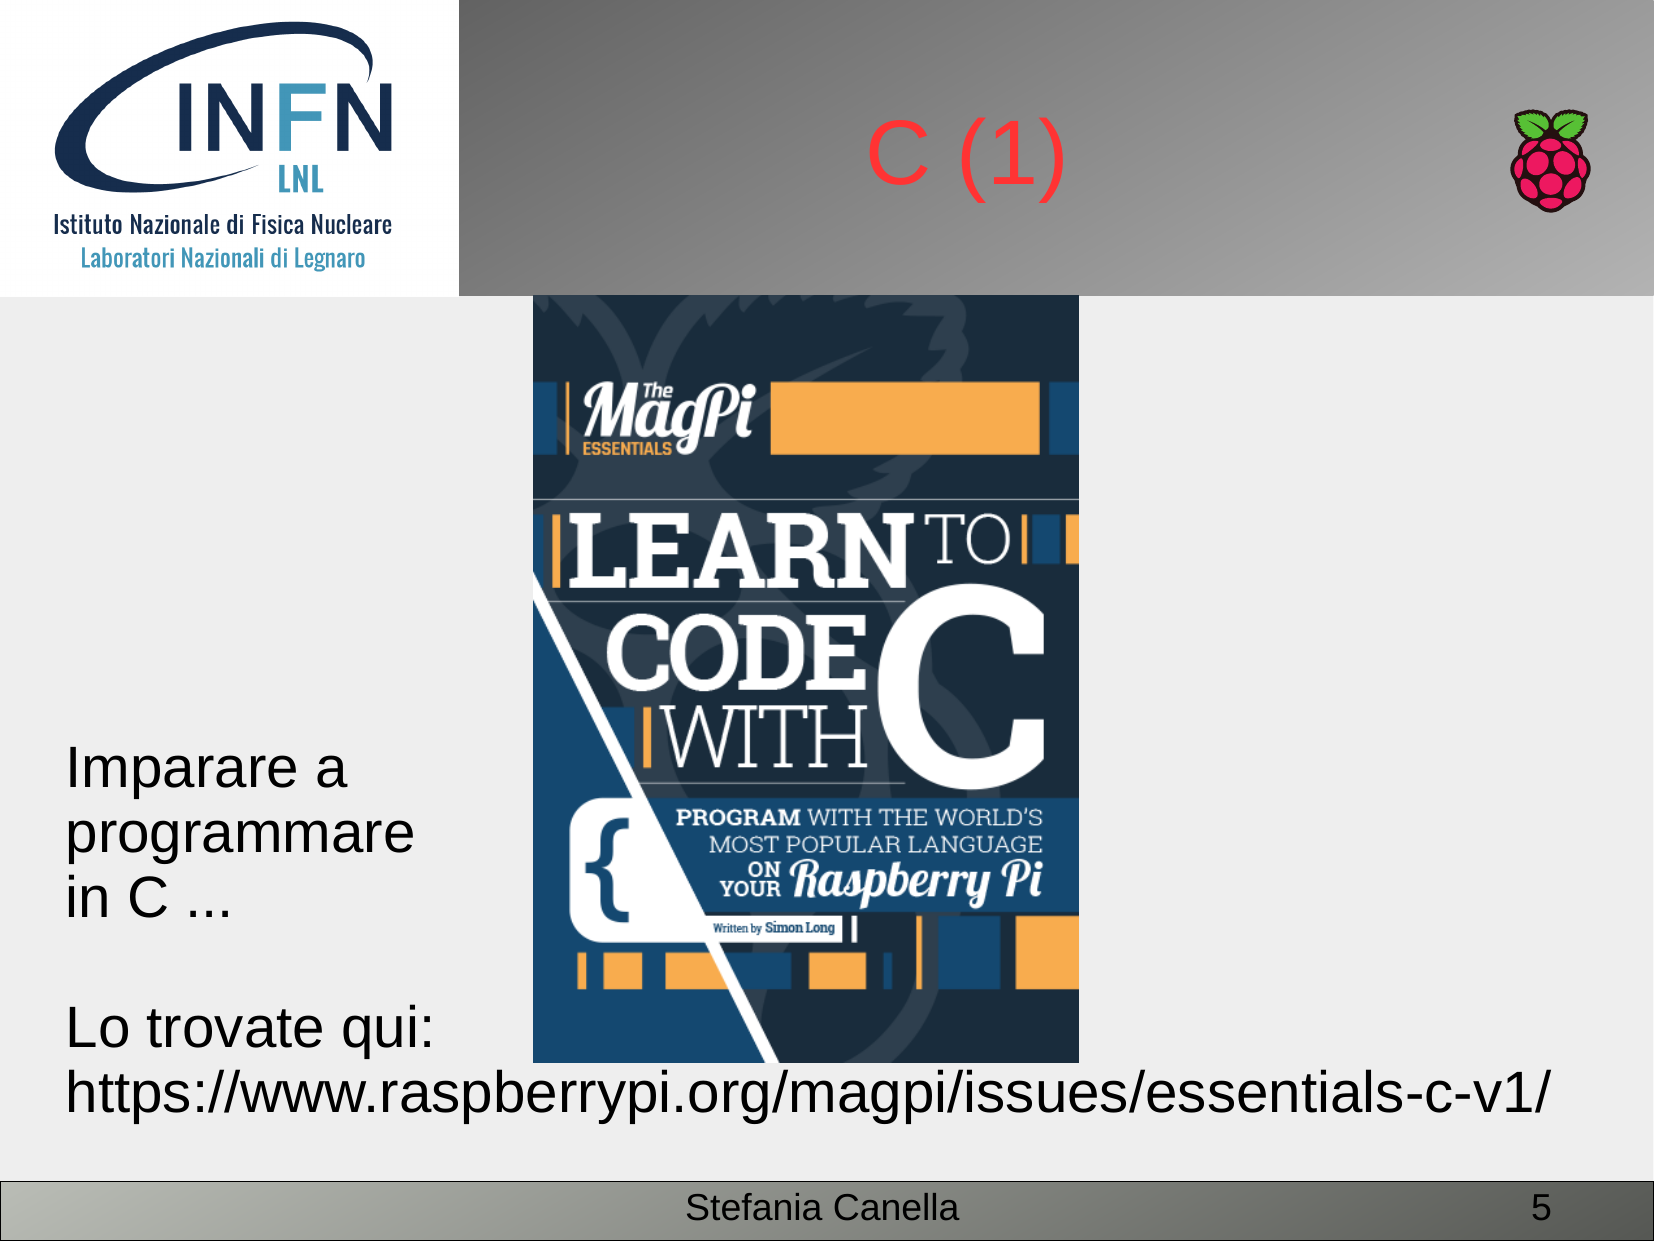

# C (1)
Imparare a
programmare
in C ...
Lo trovate qui:
https://www.raspberrypi.org/magpi/issues/essentials-c-v1/
Stefania Canella